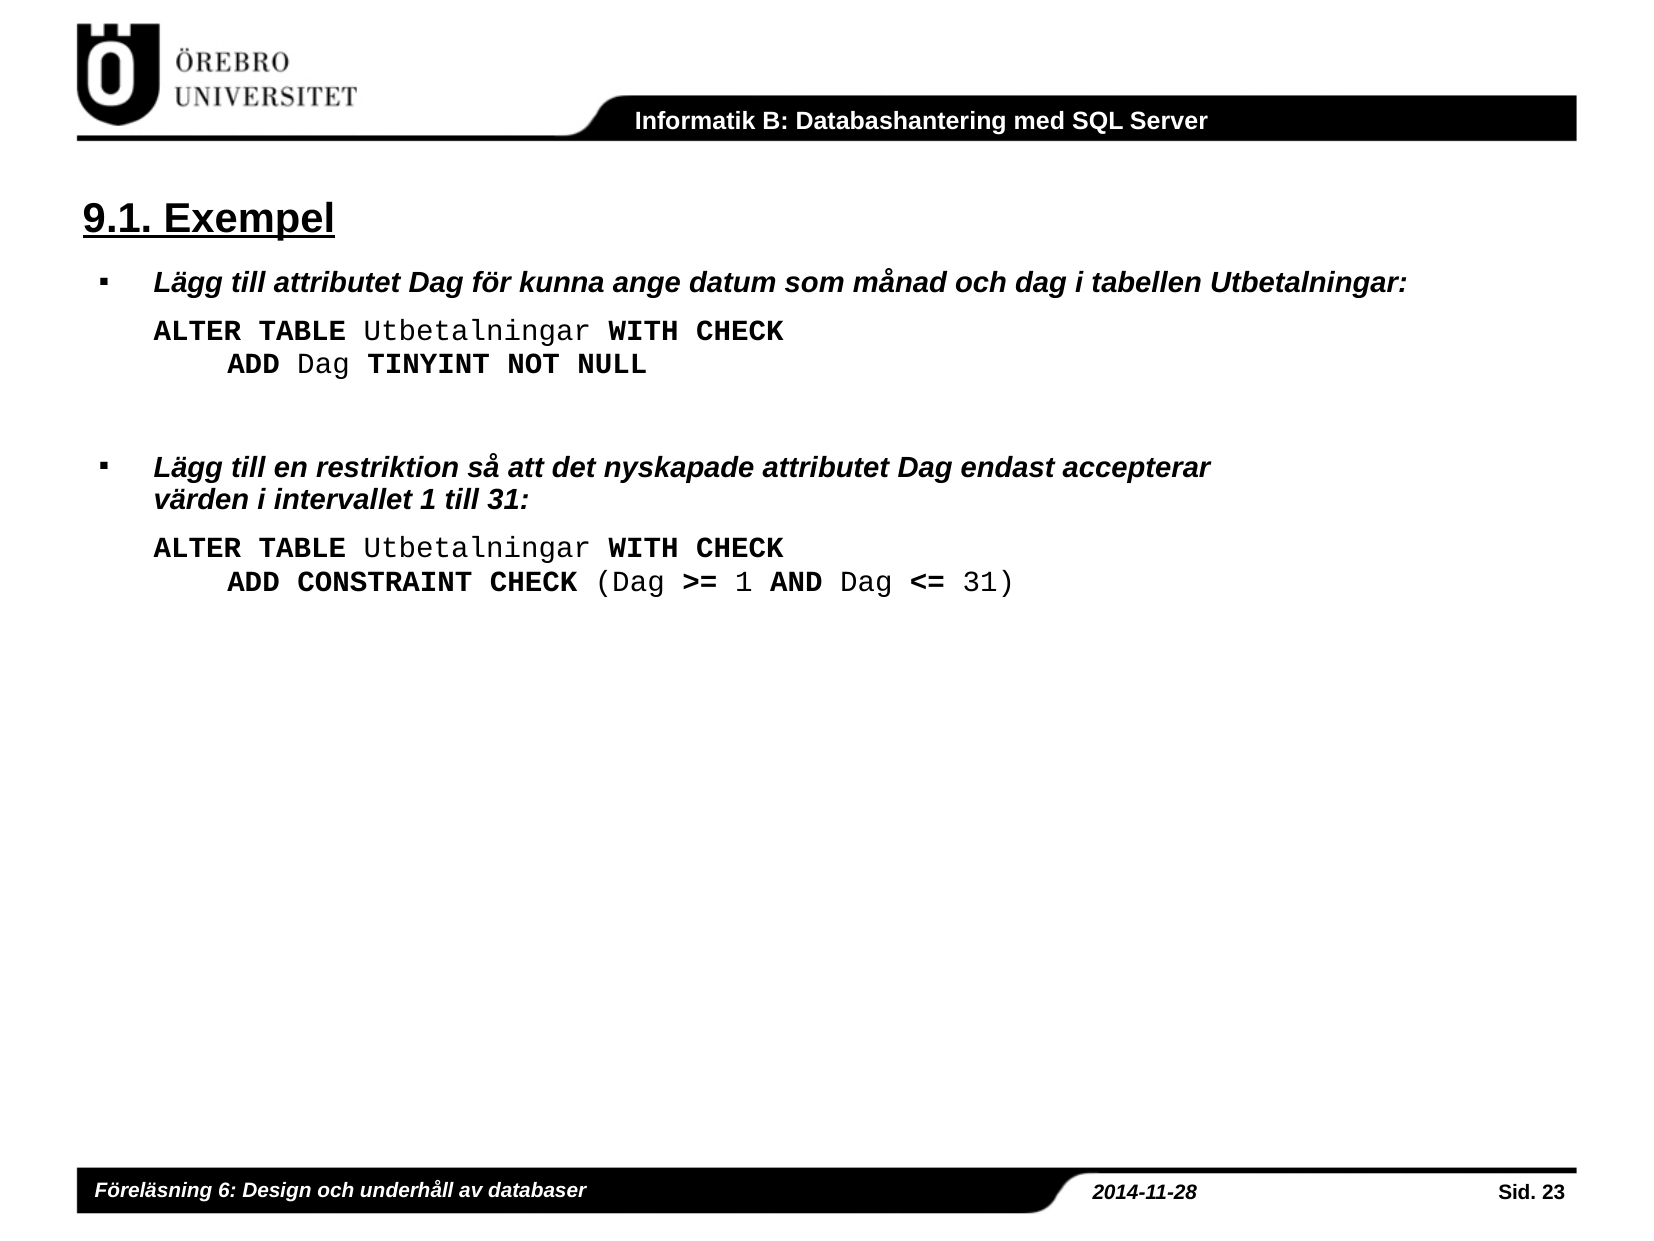

# 9.1. Exempel
Lägg till attributet Dag för kunna ange datum som månad och dag i tabellen Utbetalningar:
ALTER TABLE Utbetalningar WITH CHECK
	ADD Dag TINYINT NOT NULL
Lägg till en restriktion så att det nyskapade attributet Dag endast accepterar
värden i intervallet 1 till 31:
ALTER TABLE Utbetalningar WITH CHECK
	ADD CONSTRAINT CHECK (Dag >= 1 AND Dag <= 31)
Föreläsning 6: Design och underhåll av databaser
2014-11-28
23